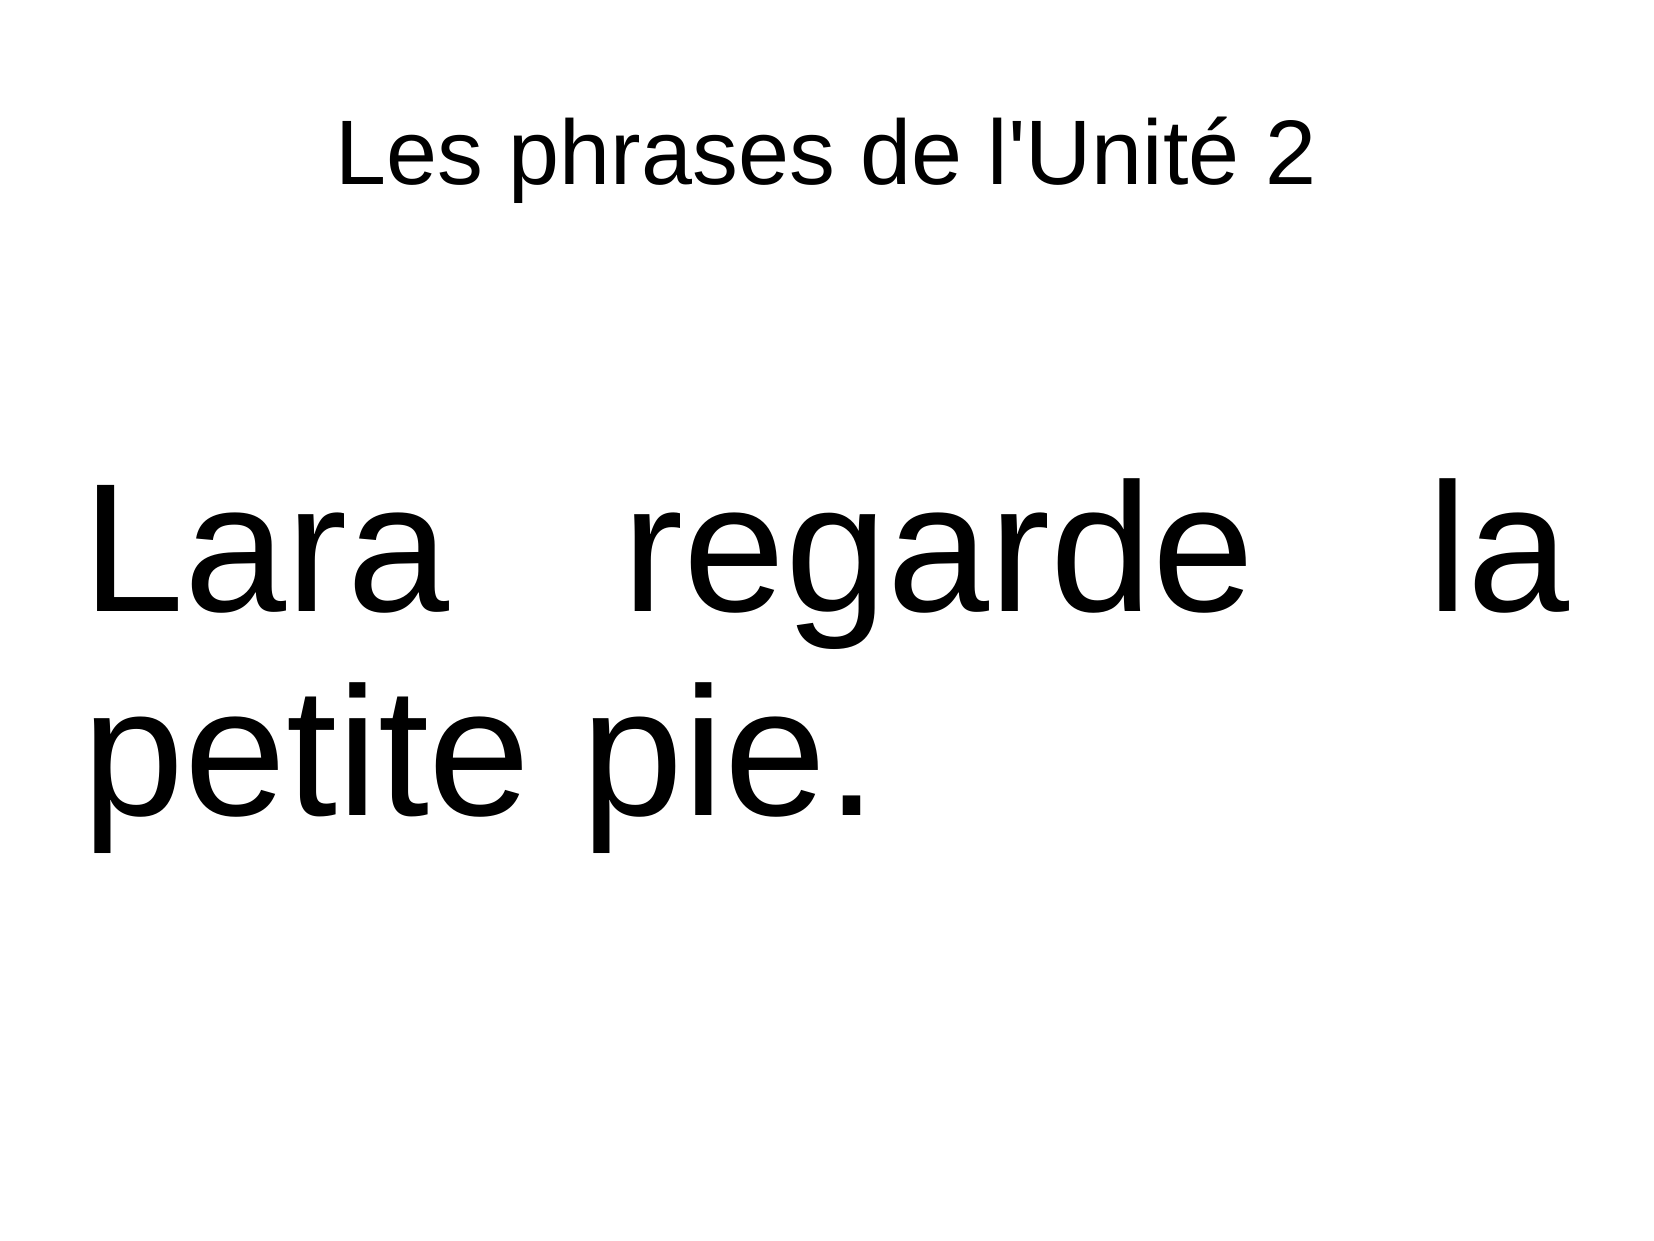

# Les phrases de l'Unité 2
Lara regarde la petite pie.